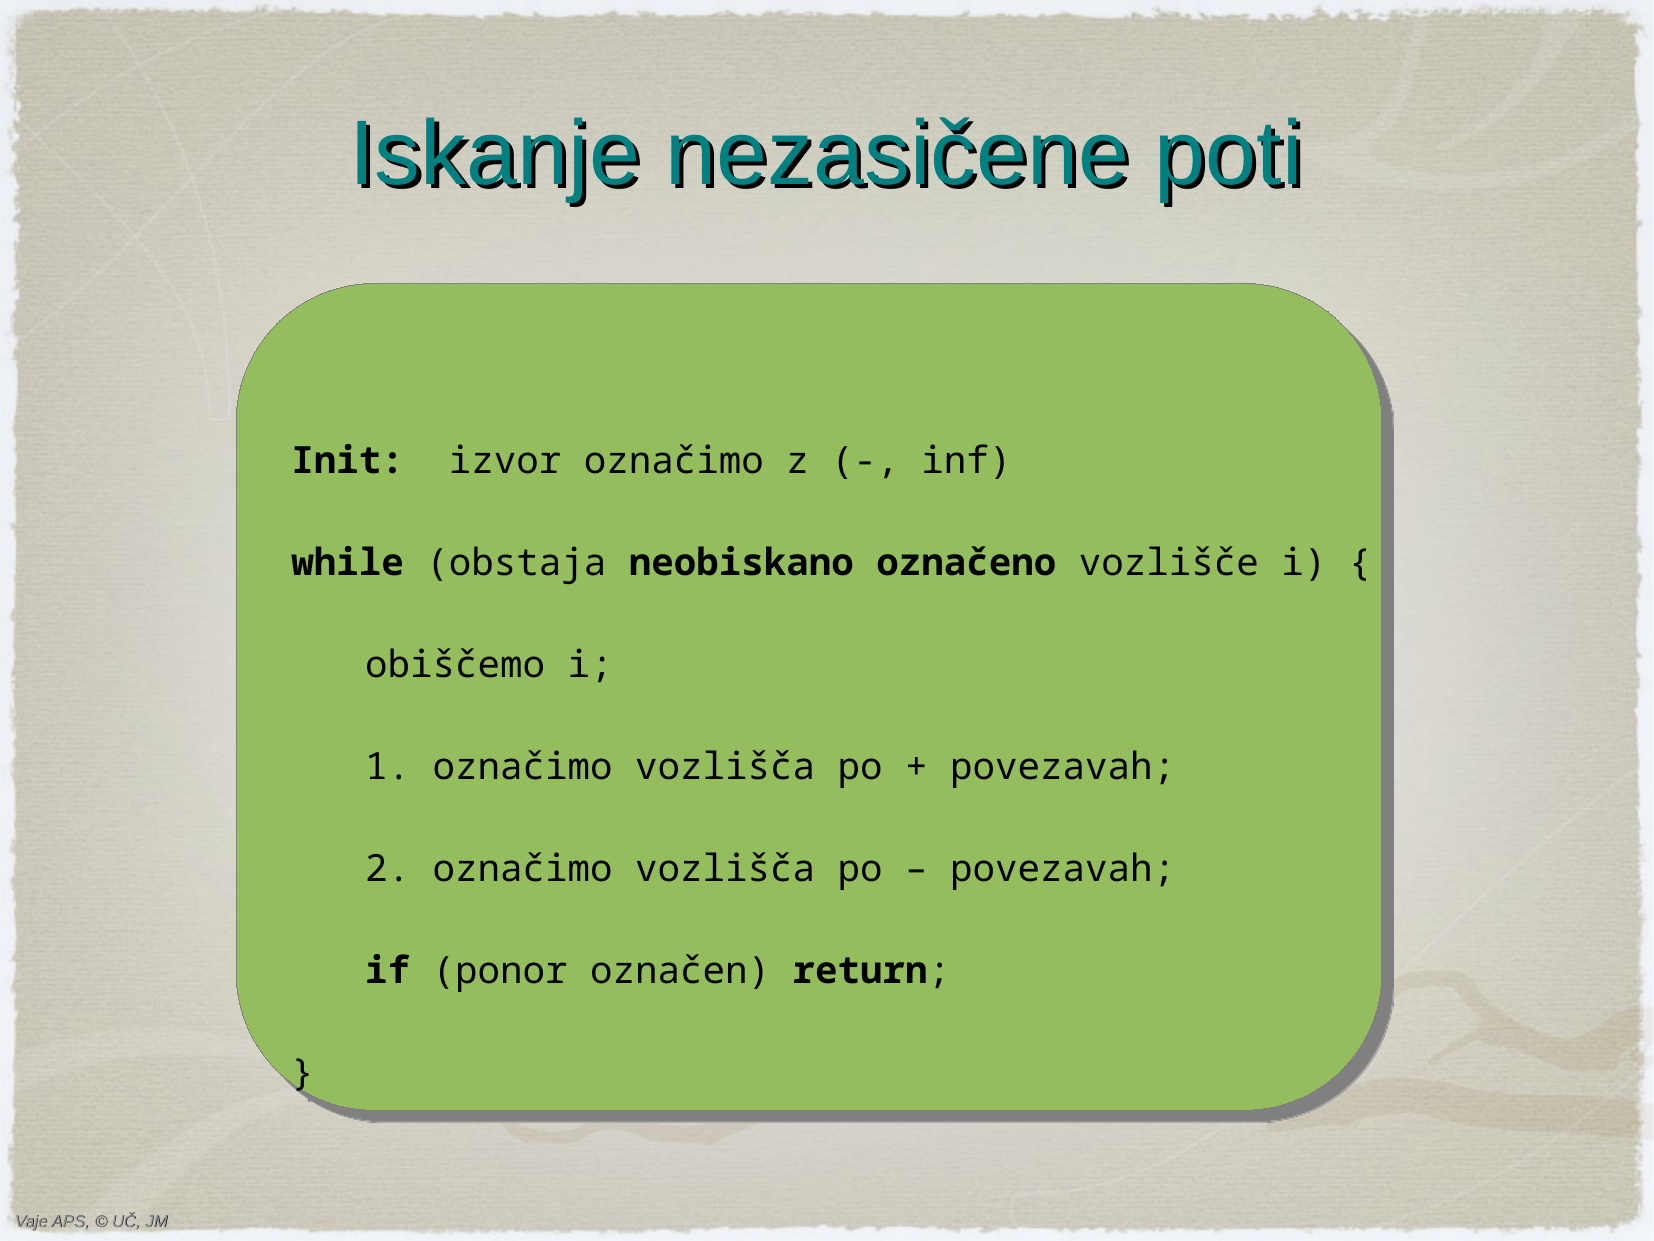

# Iskanje nezasičene poti
Init: izvor označimo z (-, inf)
while (obstaja neobiskano označeno vozlišče i) {
	obiščemo i;
	1. označimo vozlišča po + povezavah;
	2. označimo vozlišča po – povezavah;
	if (ponor označen) return;
}